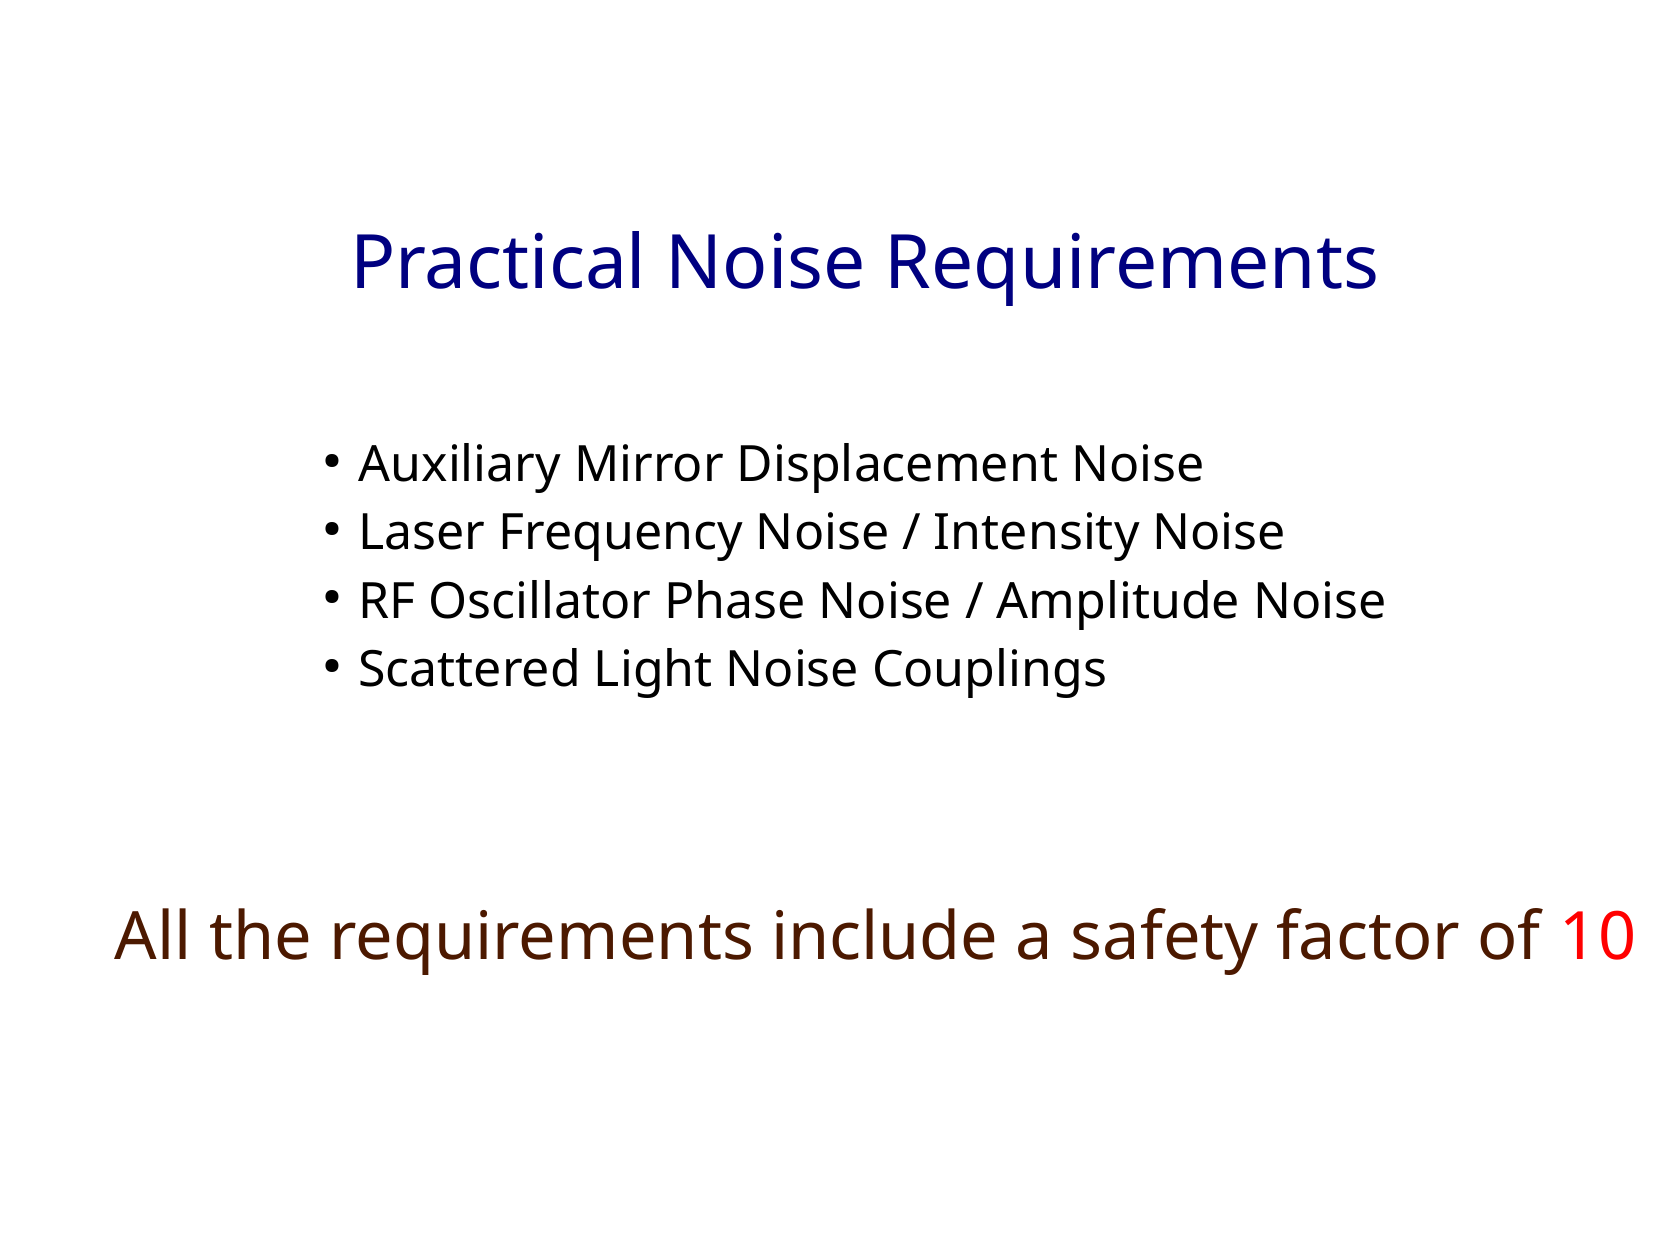

Practical Noise Requirements
Auxiliary Mirror Displacement Noise
Laser Frequency Noise / Intensity Noise
RF Oscillator Phase Noise / Amplitude Noise
Scattered Light Noise Couplings
All the requirements include a safety factor of 10